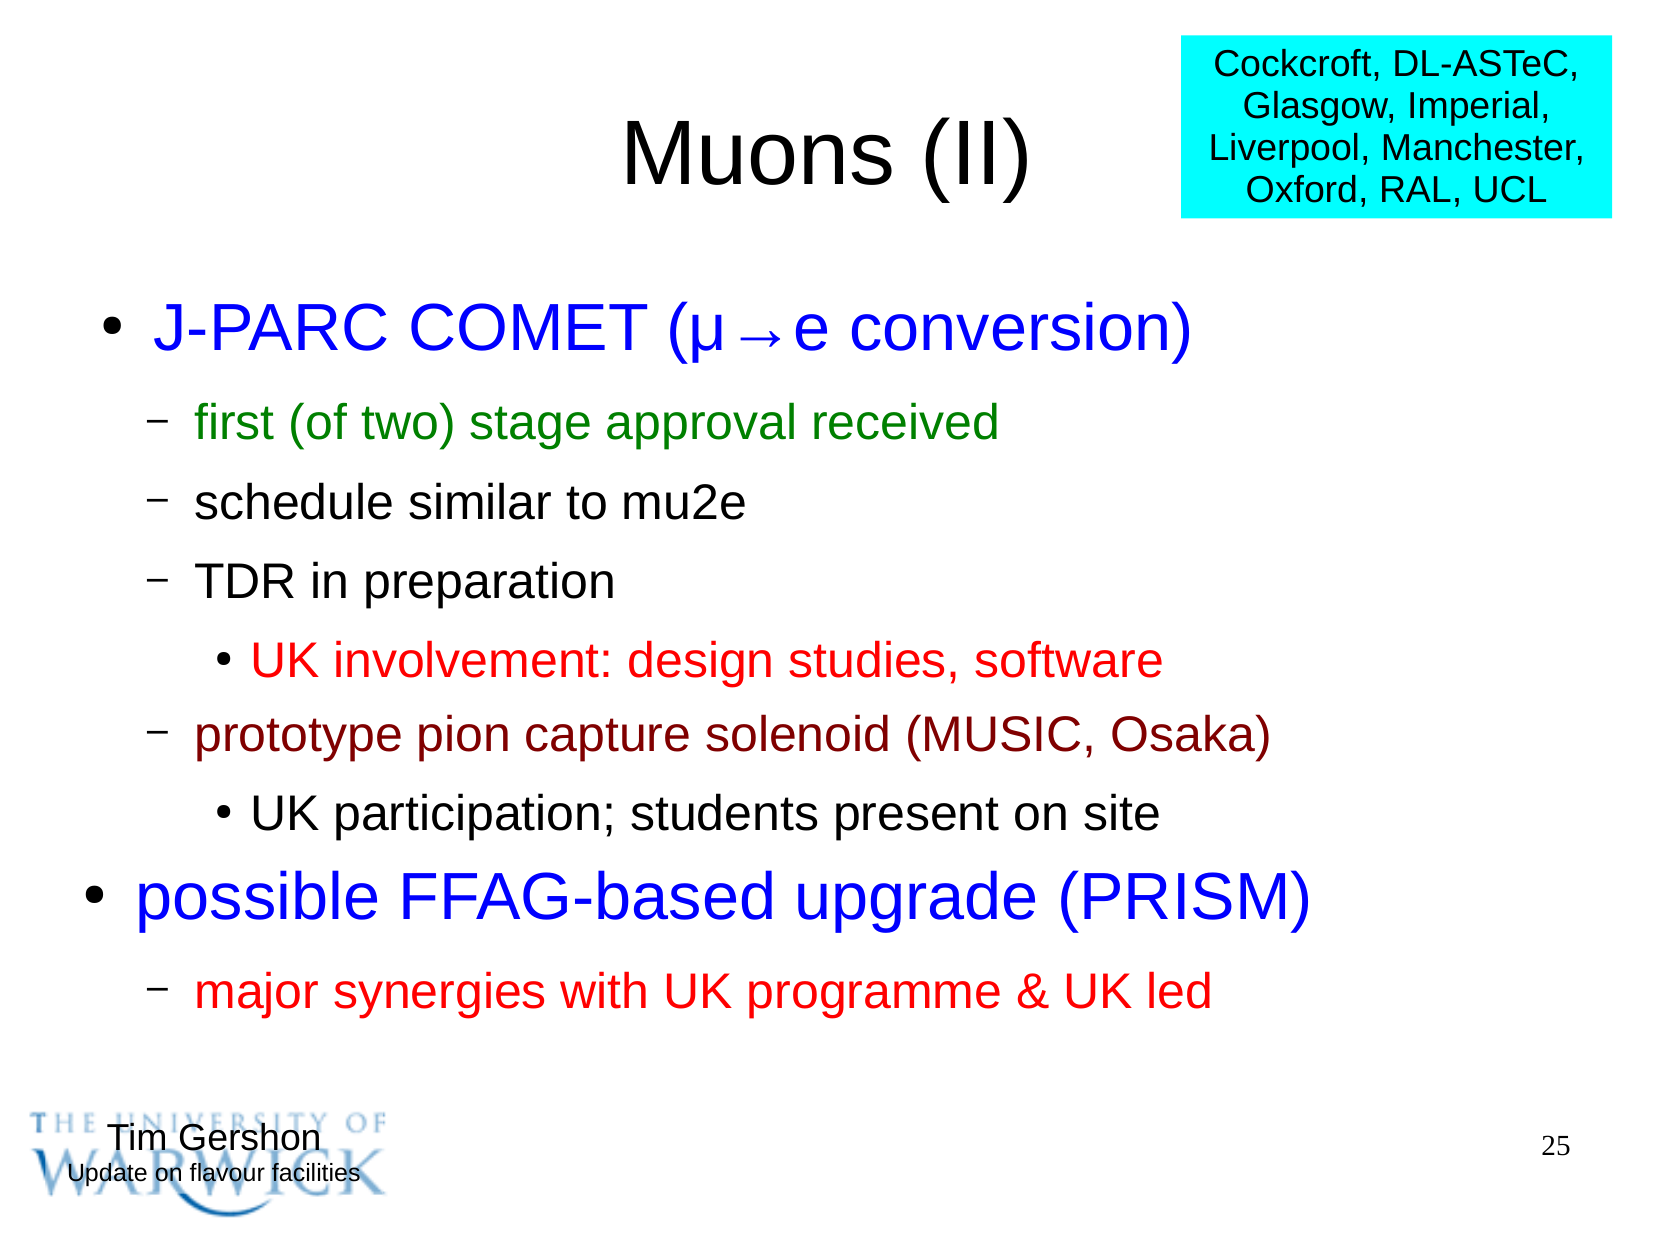

Cockcroft, DL-ASTeC, Glasgow, Imperial, Liverpool, Manchester, Oxford, RAL, UCL
# Muons (II)
J-PARC COMET (μ→e conversion)
first (of two) stage approval received
schedule similar to mu2e
TDR in preparation
UK involvement: design studies, software
prototype pion capture solenoid (MUSIC, Osaka)
UK participation; students present on site
possible FFAG-based upgrade (PRISM)
major synergies with UK programme & UK led
Tim Gershon
Update on flavour facilities
25